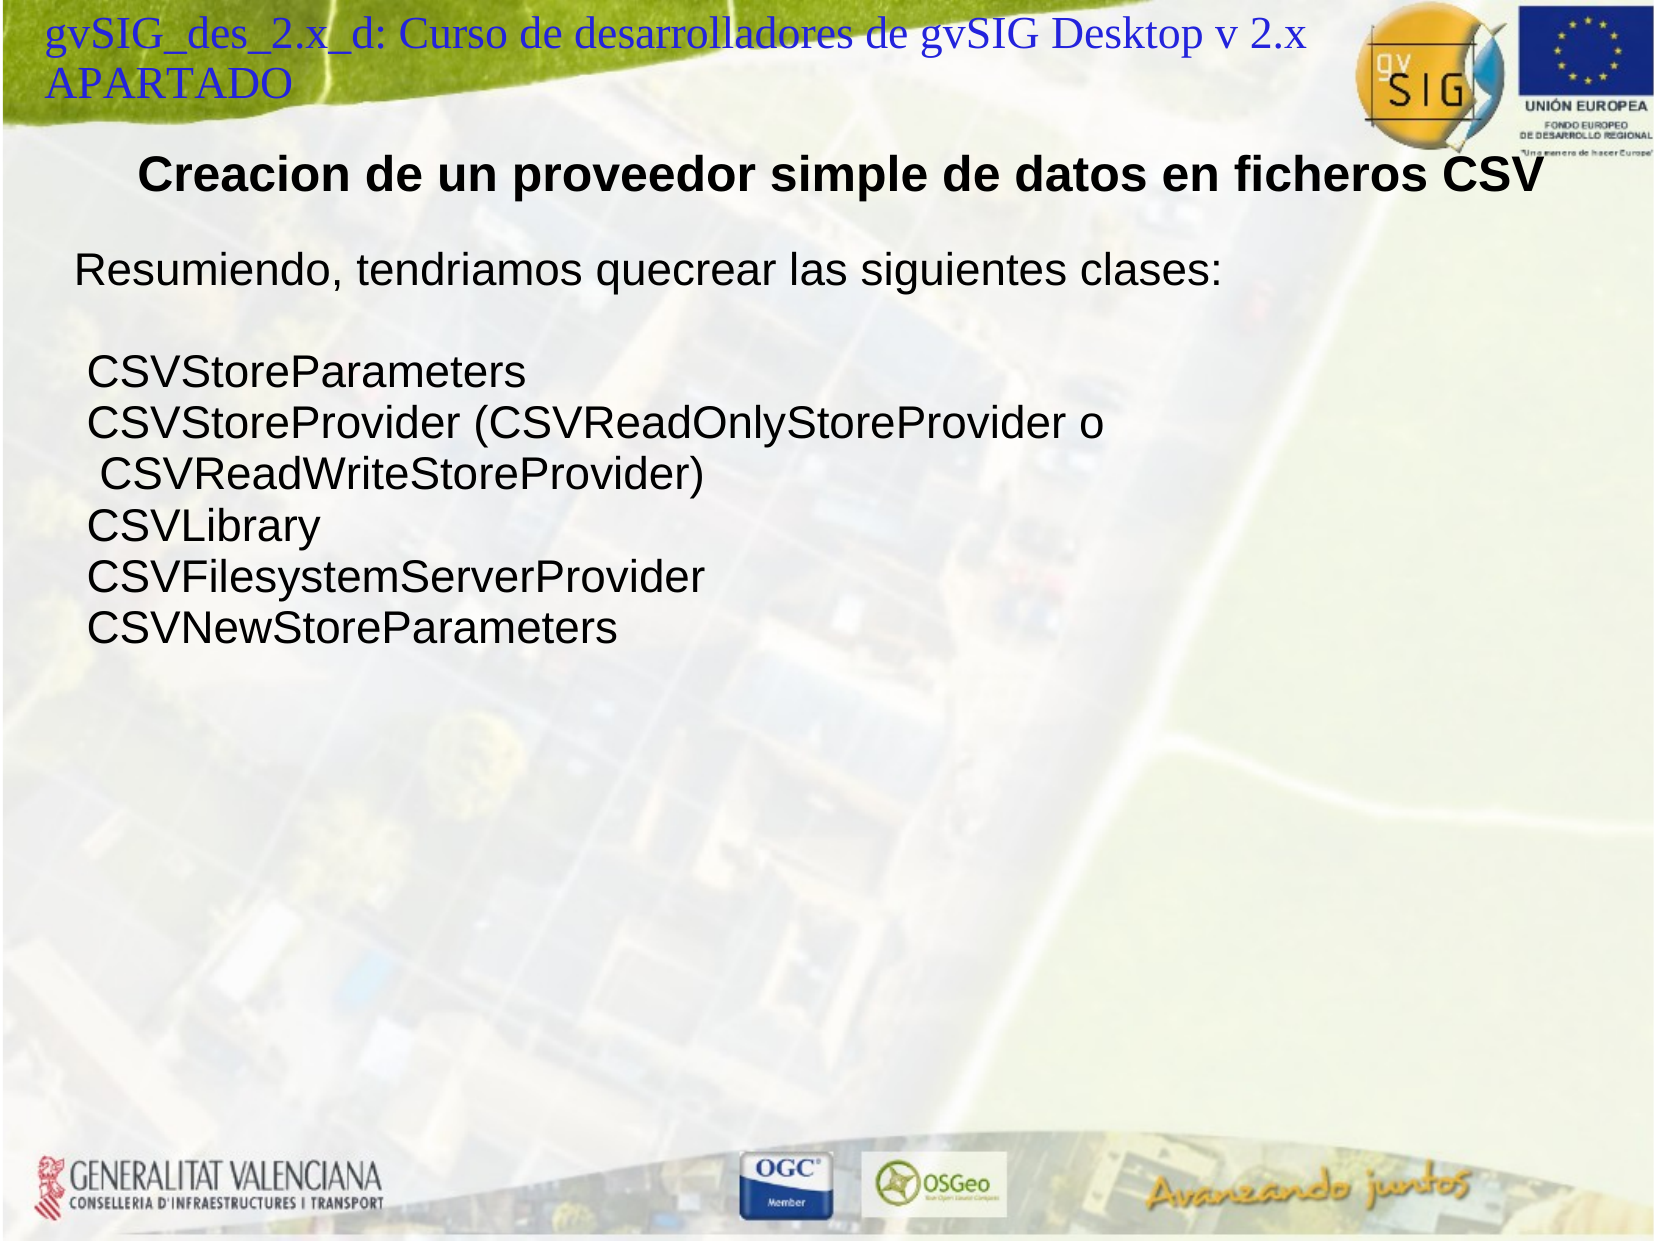

Creacion de un proveedor simple de datos en ficheros CSV
Resumiendo, tendriamos quecrear las siguientes clases:
 CSVStoreParameters
 CSVStoreProvider (CSVReadOnlyStoreProvider o
 CSVReadWriteStoreProvider)
 CSVLibrary
 CSVFilesystemServerProvider
 CSVNewStoreParameters